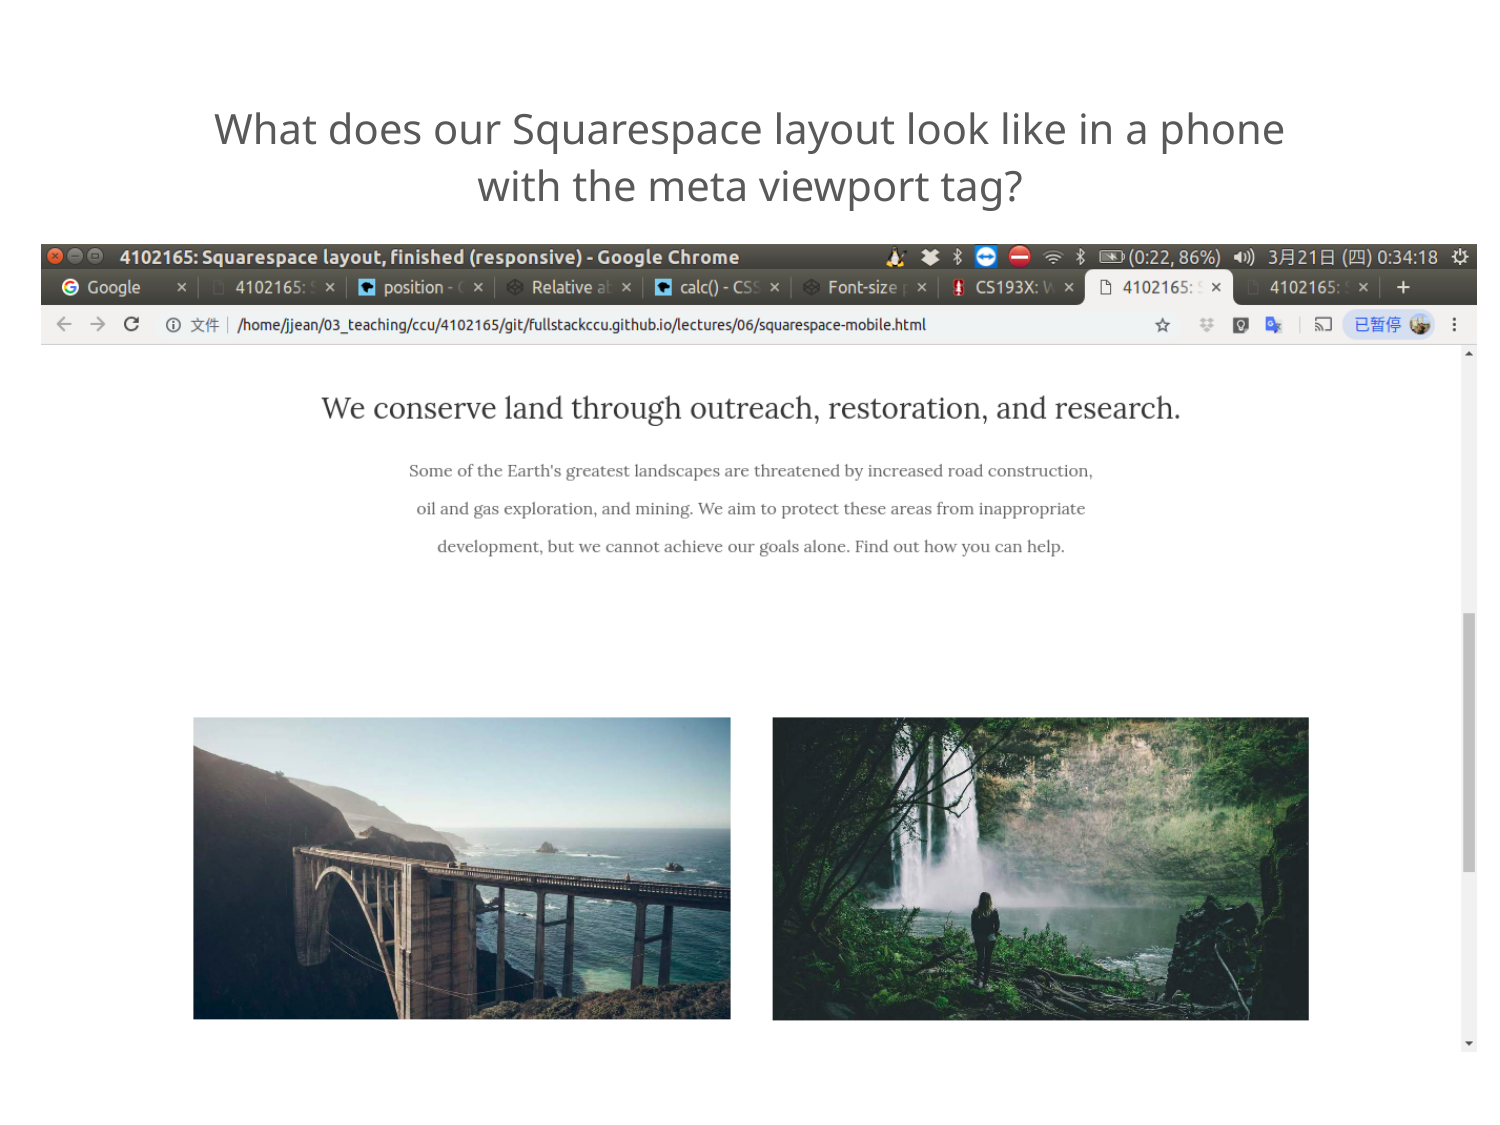

# What does our Squarespace layout look like in a phone with the meta viewport tag?